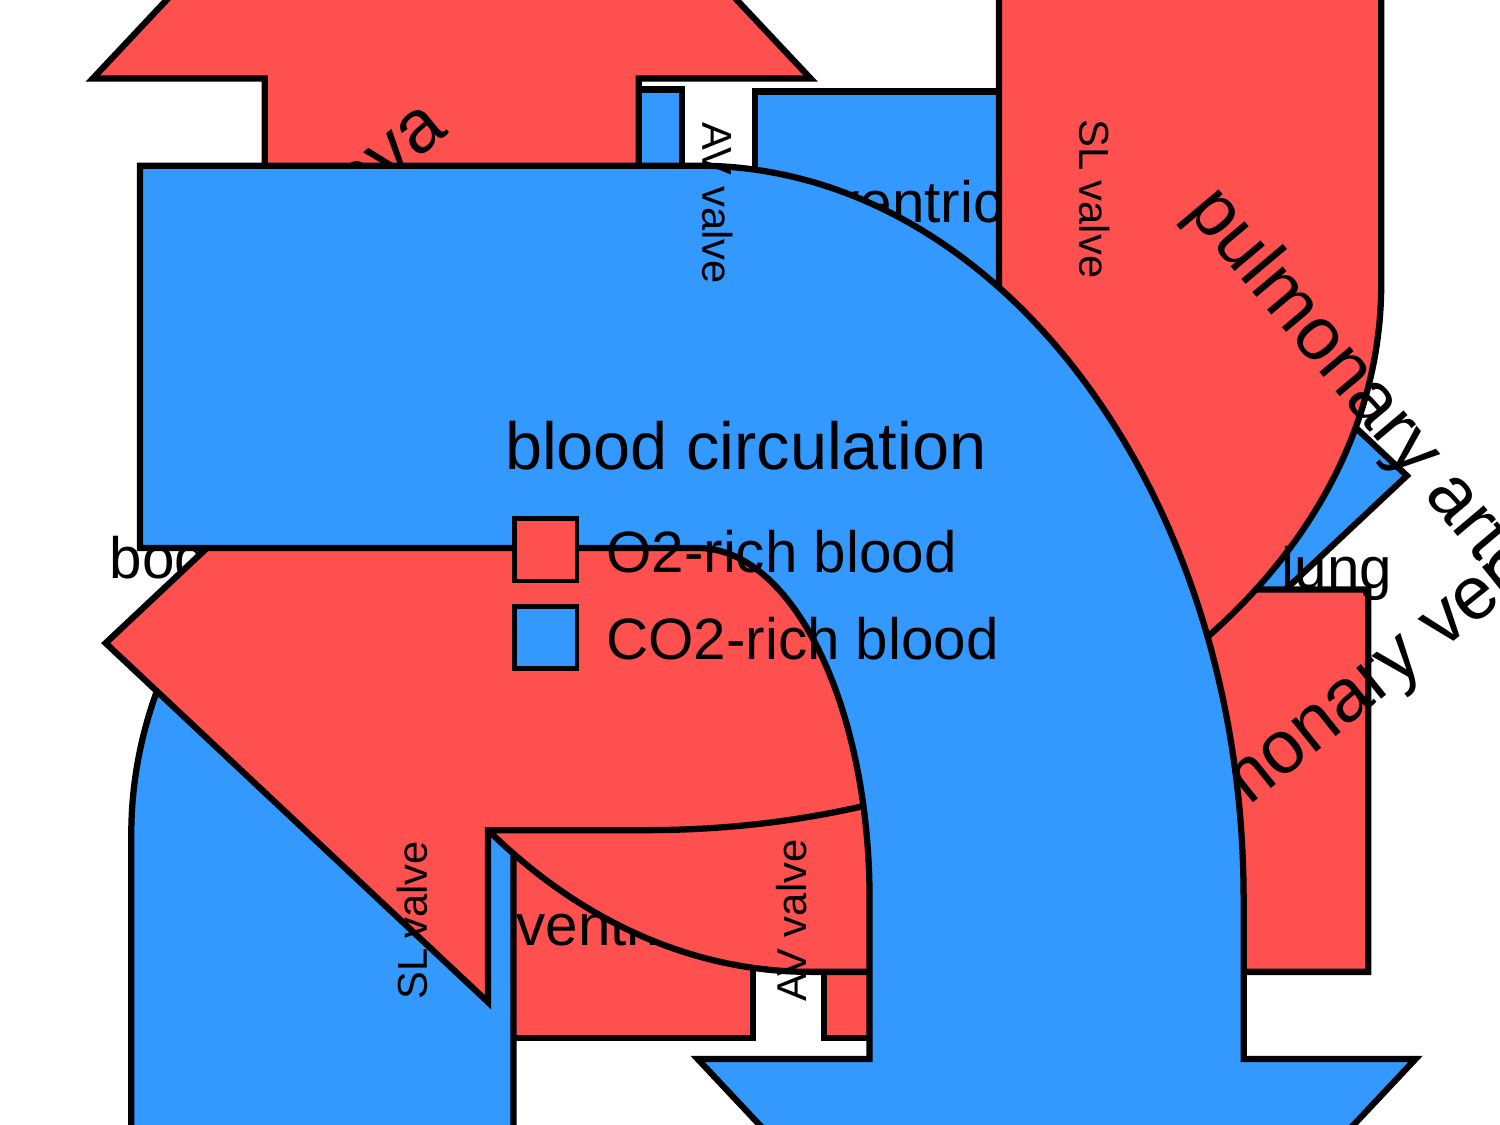

R atrium
R ventricle
SL valve
AV valve
vena cava
pulmonary artery
body
lung
blood circulation
O2-rich blood
CO2-rich blood
aorta
pulmonary vein
L atrium
L ventricle
SL valve
AV valve